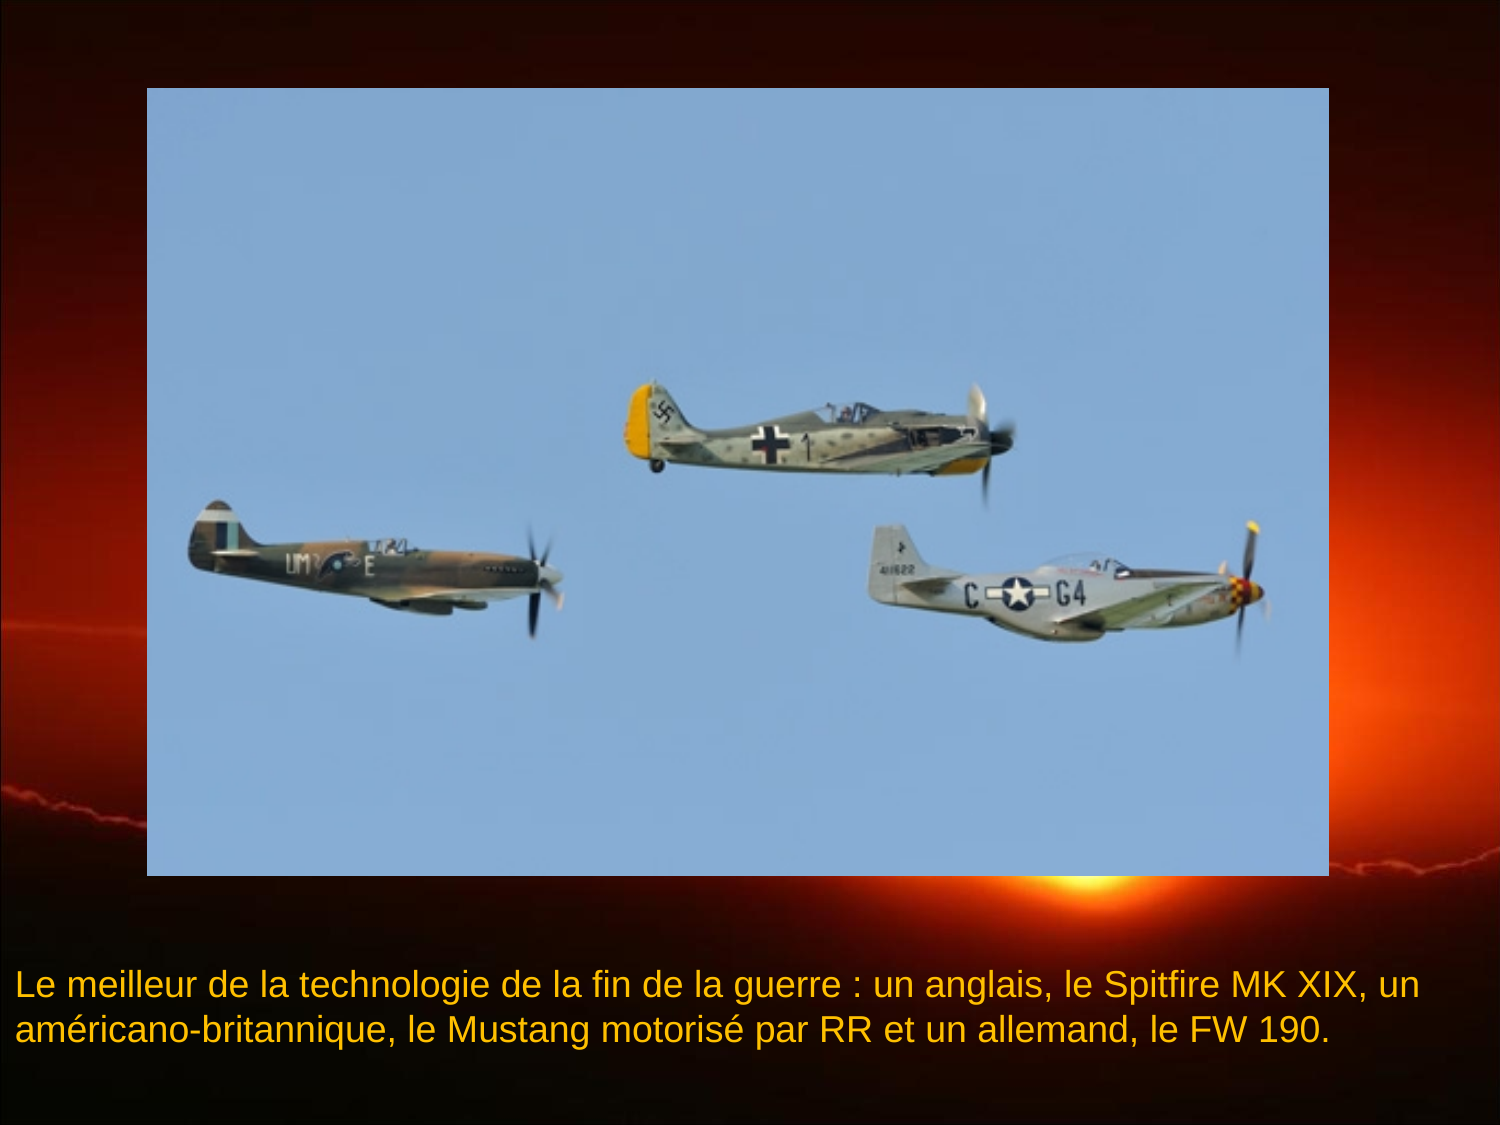

Le meilleur de la technologie de la fin de la guerre : un anglais, le Spitfire MK XIX, un américano-britannique, le Mustang motorisé par RR et un allemand, le FW 190.